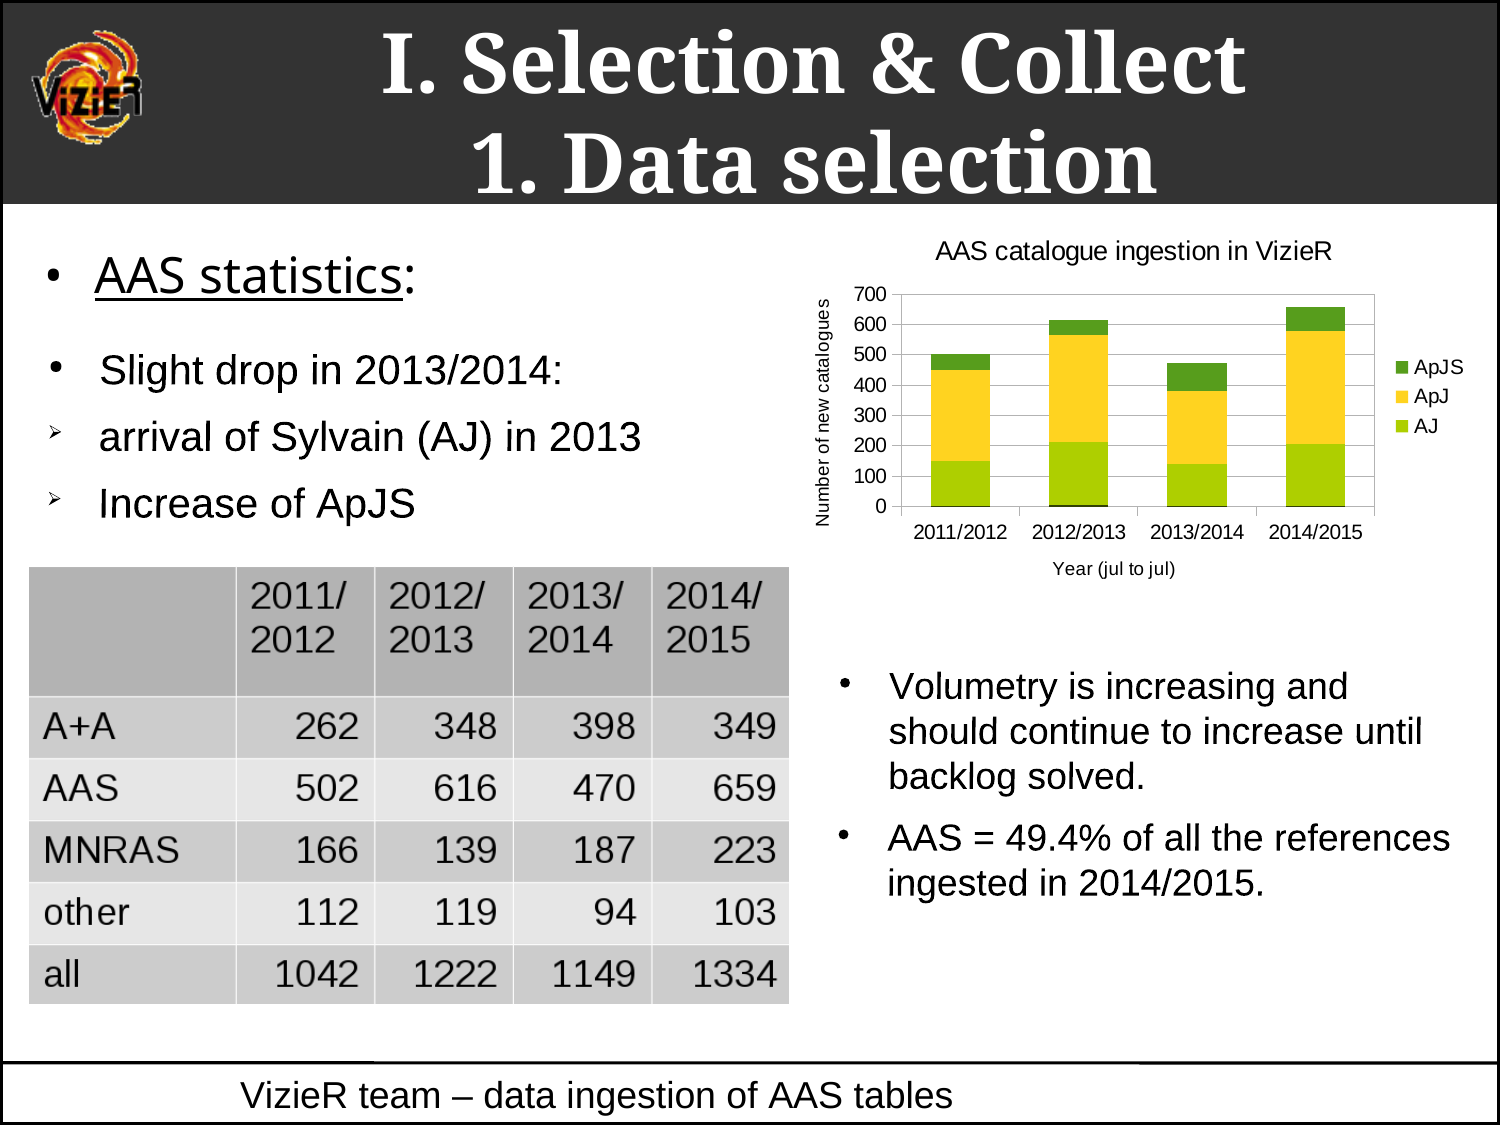

# I. Selection & Collect 1. Data selection
### Chart: AAS catalogue ingestion in VizieR
| Category | A+AS | AJ | ApJ | ApJS |
|---|---|---|---|---|
| 2011/2012 | 3.0 | 148.0 | 300.0 | 51.0 |
| 2012/2013 | 6.0 | 207.0 | 352.0 | 50.0 |
| 2013/2014 | 2.0 | 138.0 | 241.0 | 93.0 |
| 2014/2015 | 1.0 | 206.0 | 371.0 | 81.0 |AAS statistics:
Slight drop in 2013/2014:
arrival of Sylvain (AJ) in 2013
Increase of ApJS
Volumetry is increasing and should continue to increase until backlog solved.
AAS = 49.4% of all the references ingested in 2014/2015.